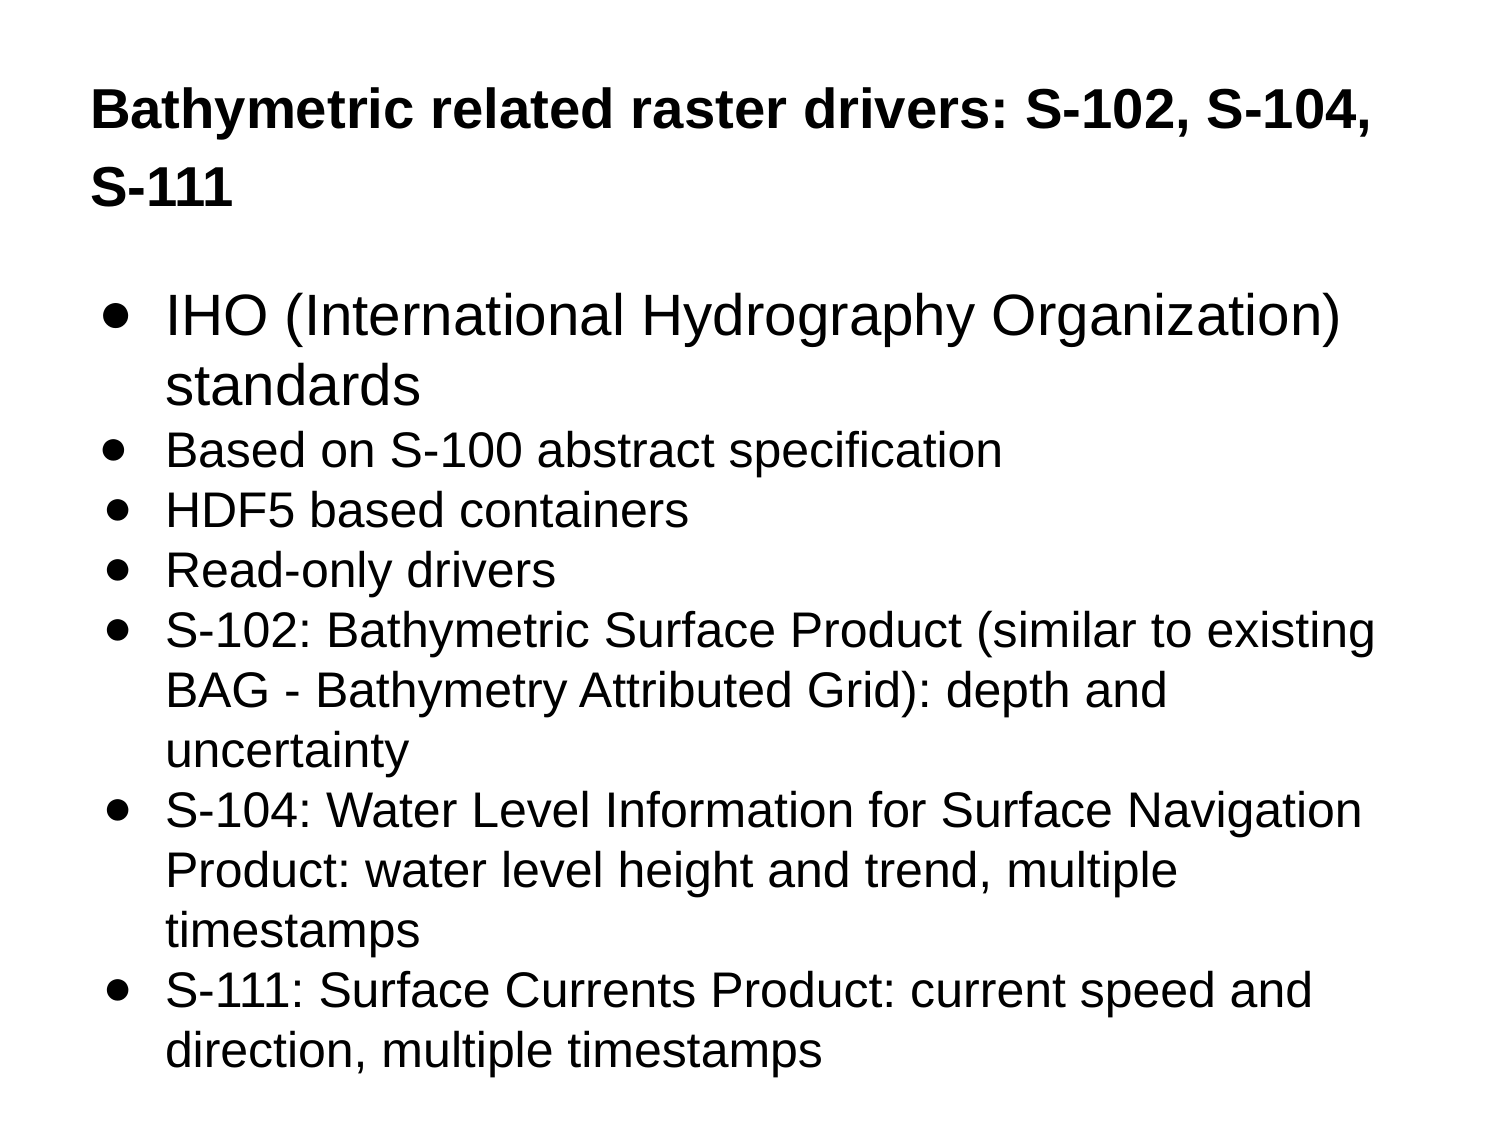

# Bathymetric related raster drivers: S-102, S-104, S-111
IHO (International Hydrography Organization) standards
Based on S-100 abstract specification
HDF5 based containers
Read-only drivers
S-102: Bathymetric Surface Product (similar to existing BAG - Bathymetry Attributed Grid): depth and uncertainty
S-104: Water Level Information for Surface Navigation Product: water level height and trend, multiple timestamps
S-111: Surface Currents Product: current speed and direction, multiple timestamps